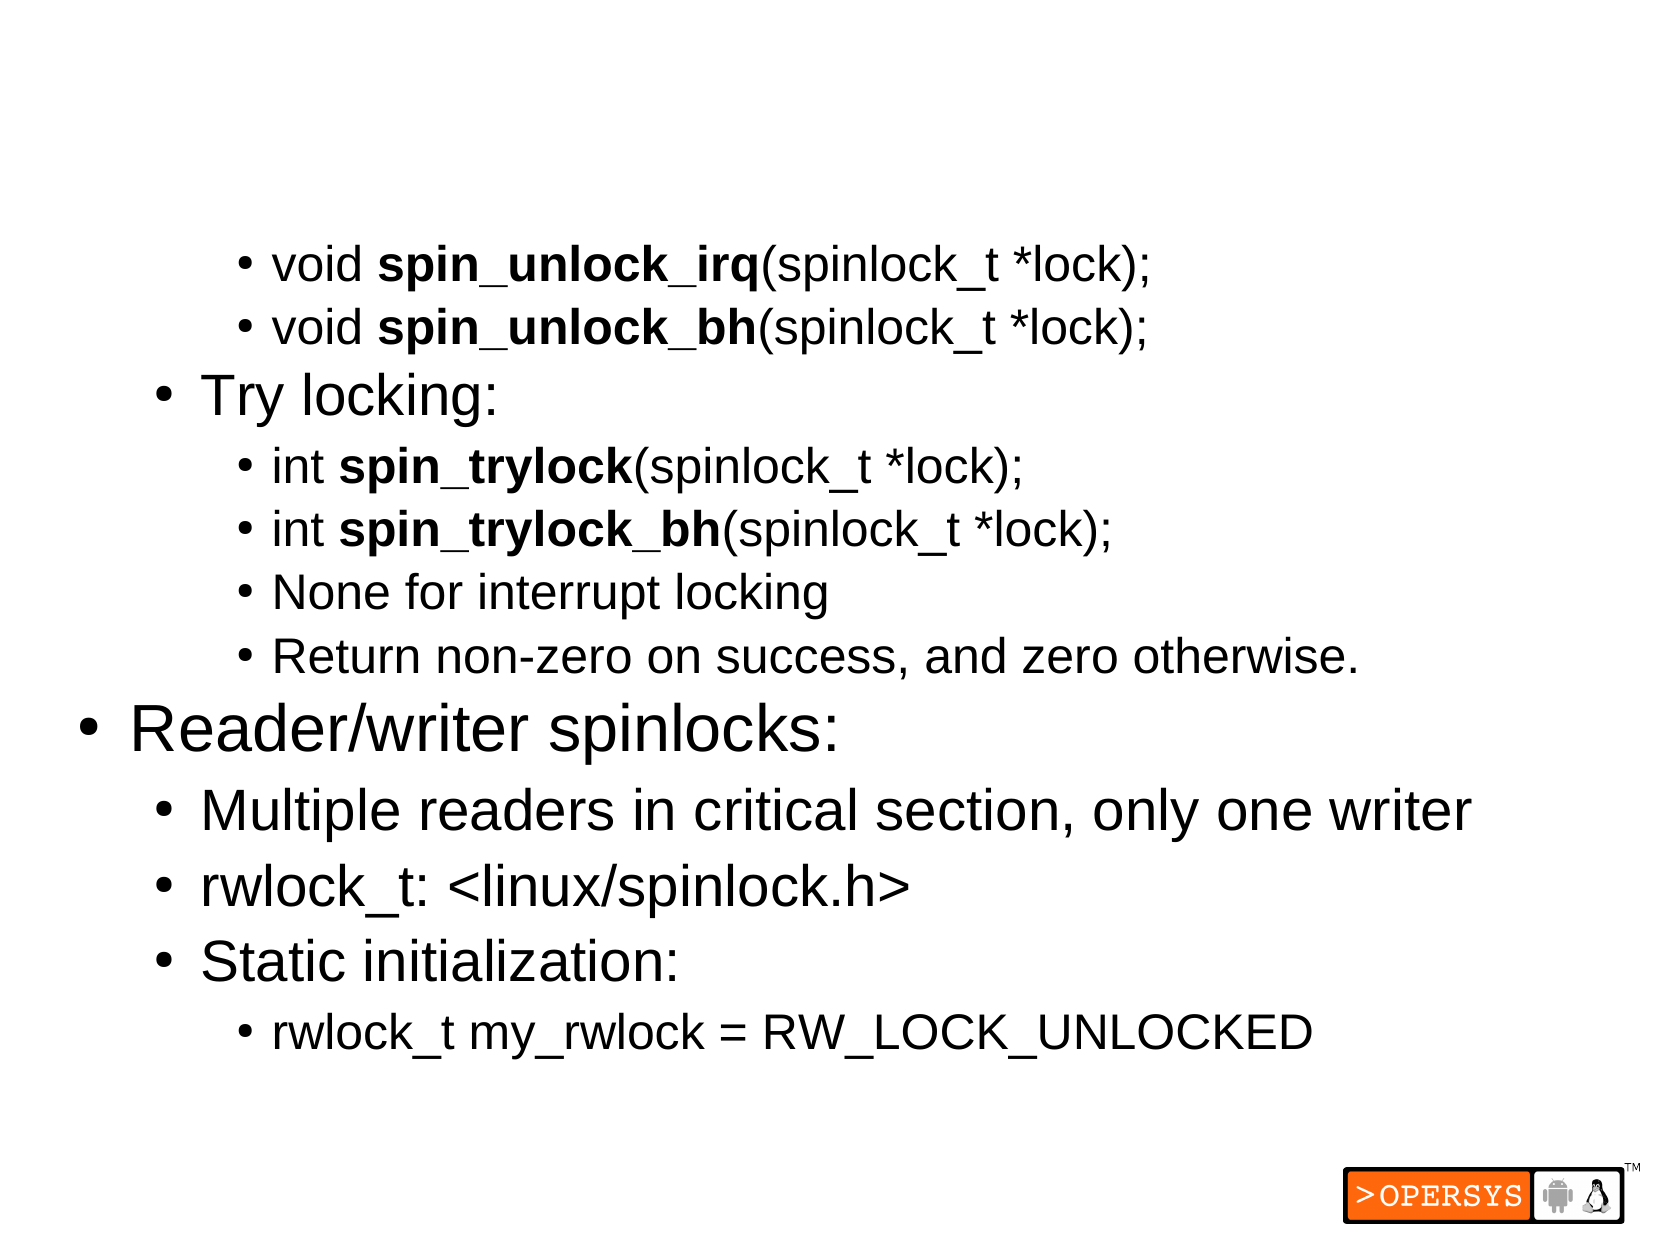

# void spin_unlock_irq(spinlock_t *lock);
void spin_unlock_bh(spinlock_t *lock);
Try locking:
int spin_trylock(spinlock_t *lock);
int spin_trylock_bh(spinlock_t *lock);
None for interrupt locking
Return non-zero on success, and zero otherwise.
Reader/writer spinlocks:
Multiple readers in critical section, only one writer
rwlock_t: <linux/spinlock.h>
Static initialization:
rwlock_t my_rwlock = RW_LOCK_UNLOCKED